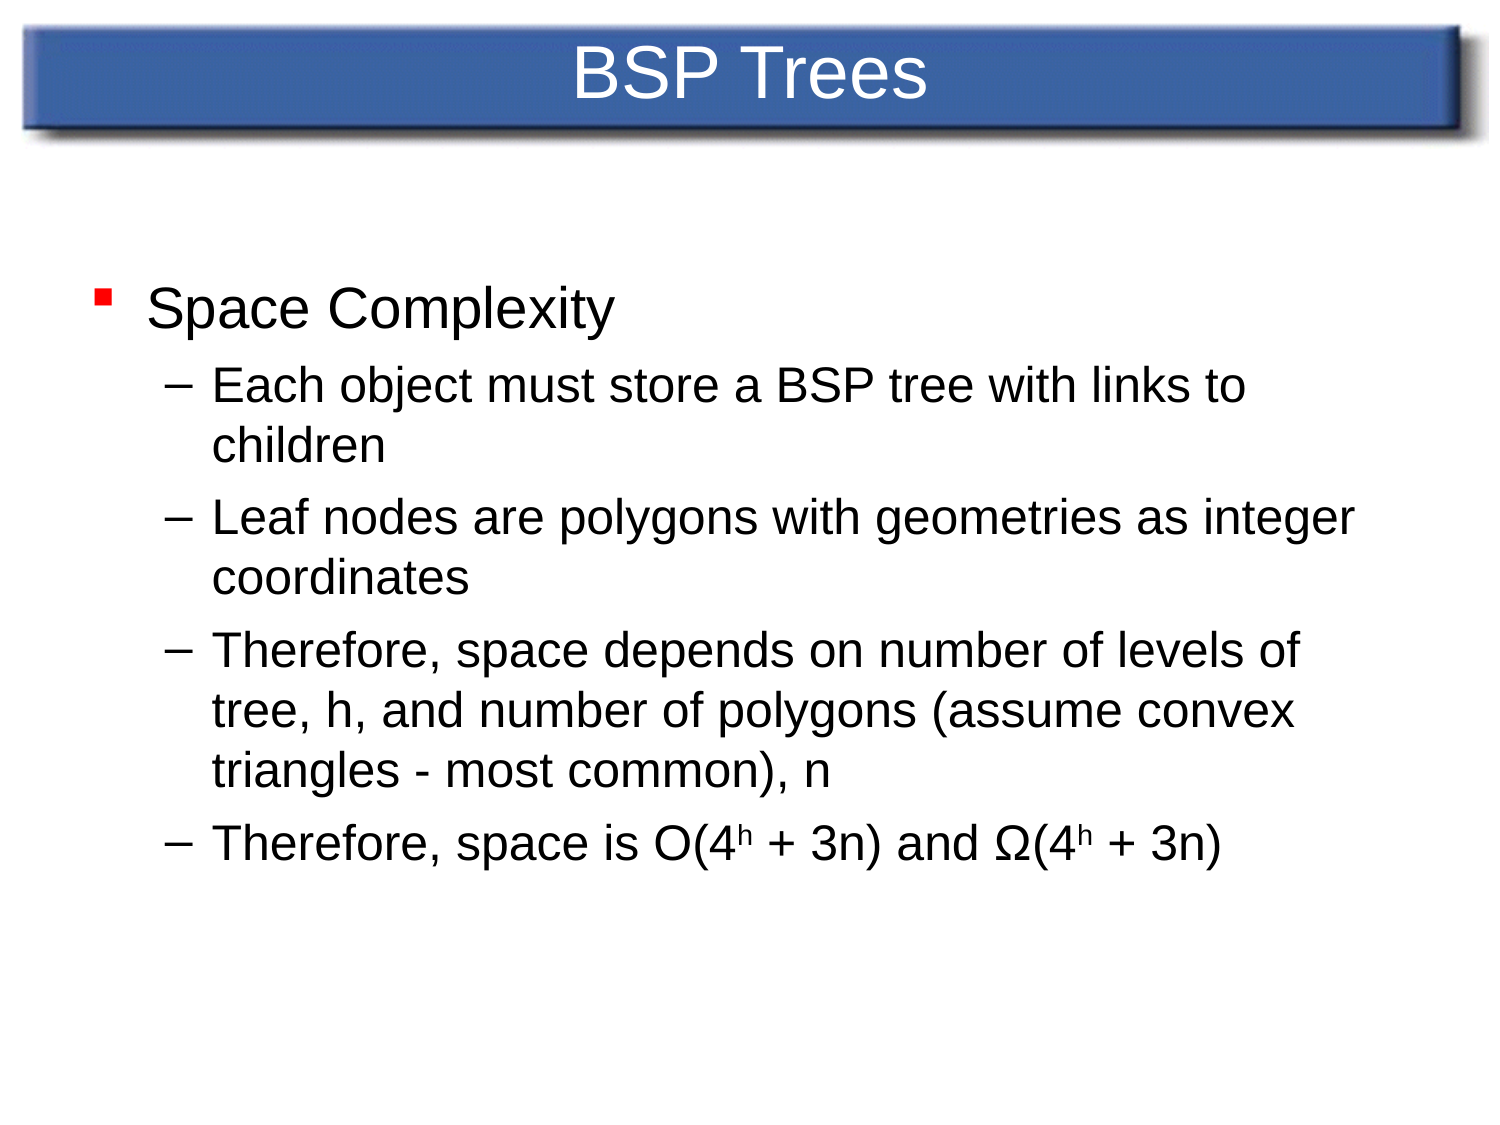

# BSP Trees
Space Complexity
Each object must store a BSP tree with links to children
Leaf nodes are polygons with geometries as integer coordinates
Therefore, space depends on number of levels of tree, h, and number of polygons (assume convex triangles - most common), n
Therefore, space is O(4h + 3n) and Ω(4h + 3n)